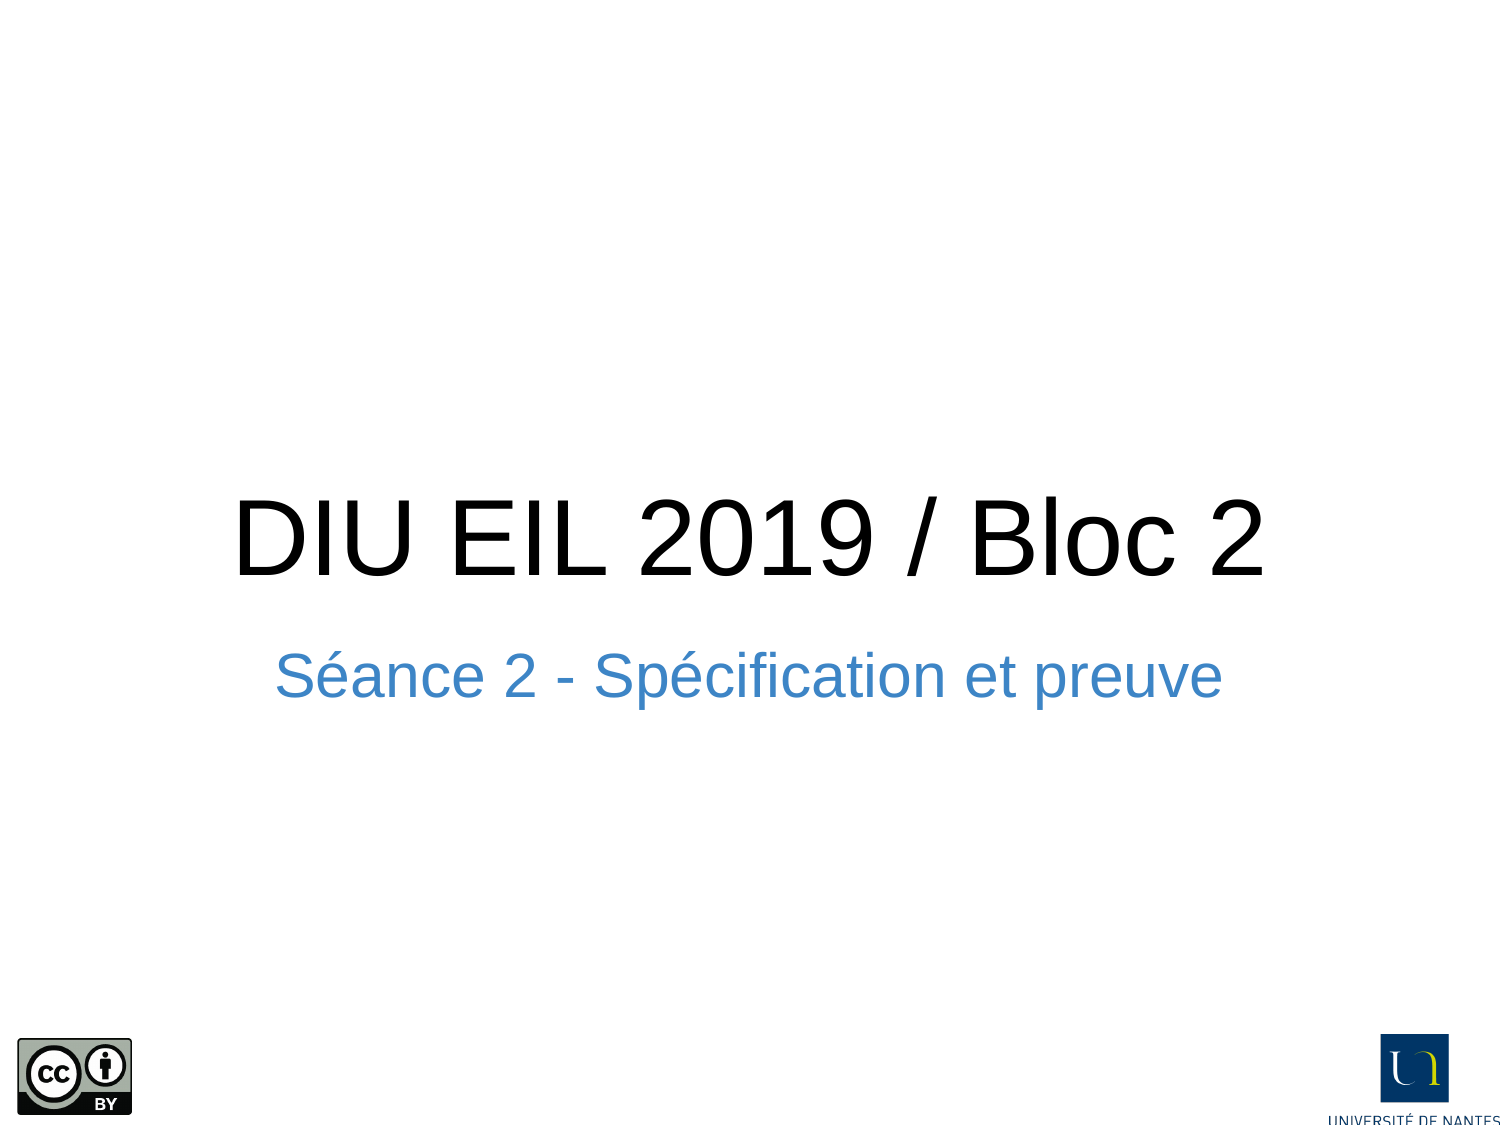

# DIU EIL 2019 / Bloc 2
Séance 2 - Spécification et preuve